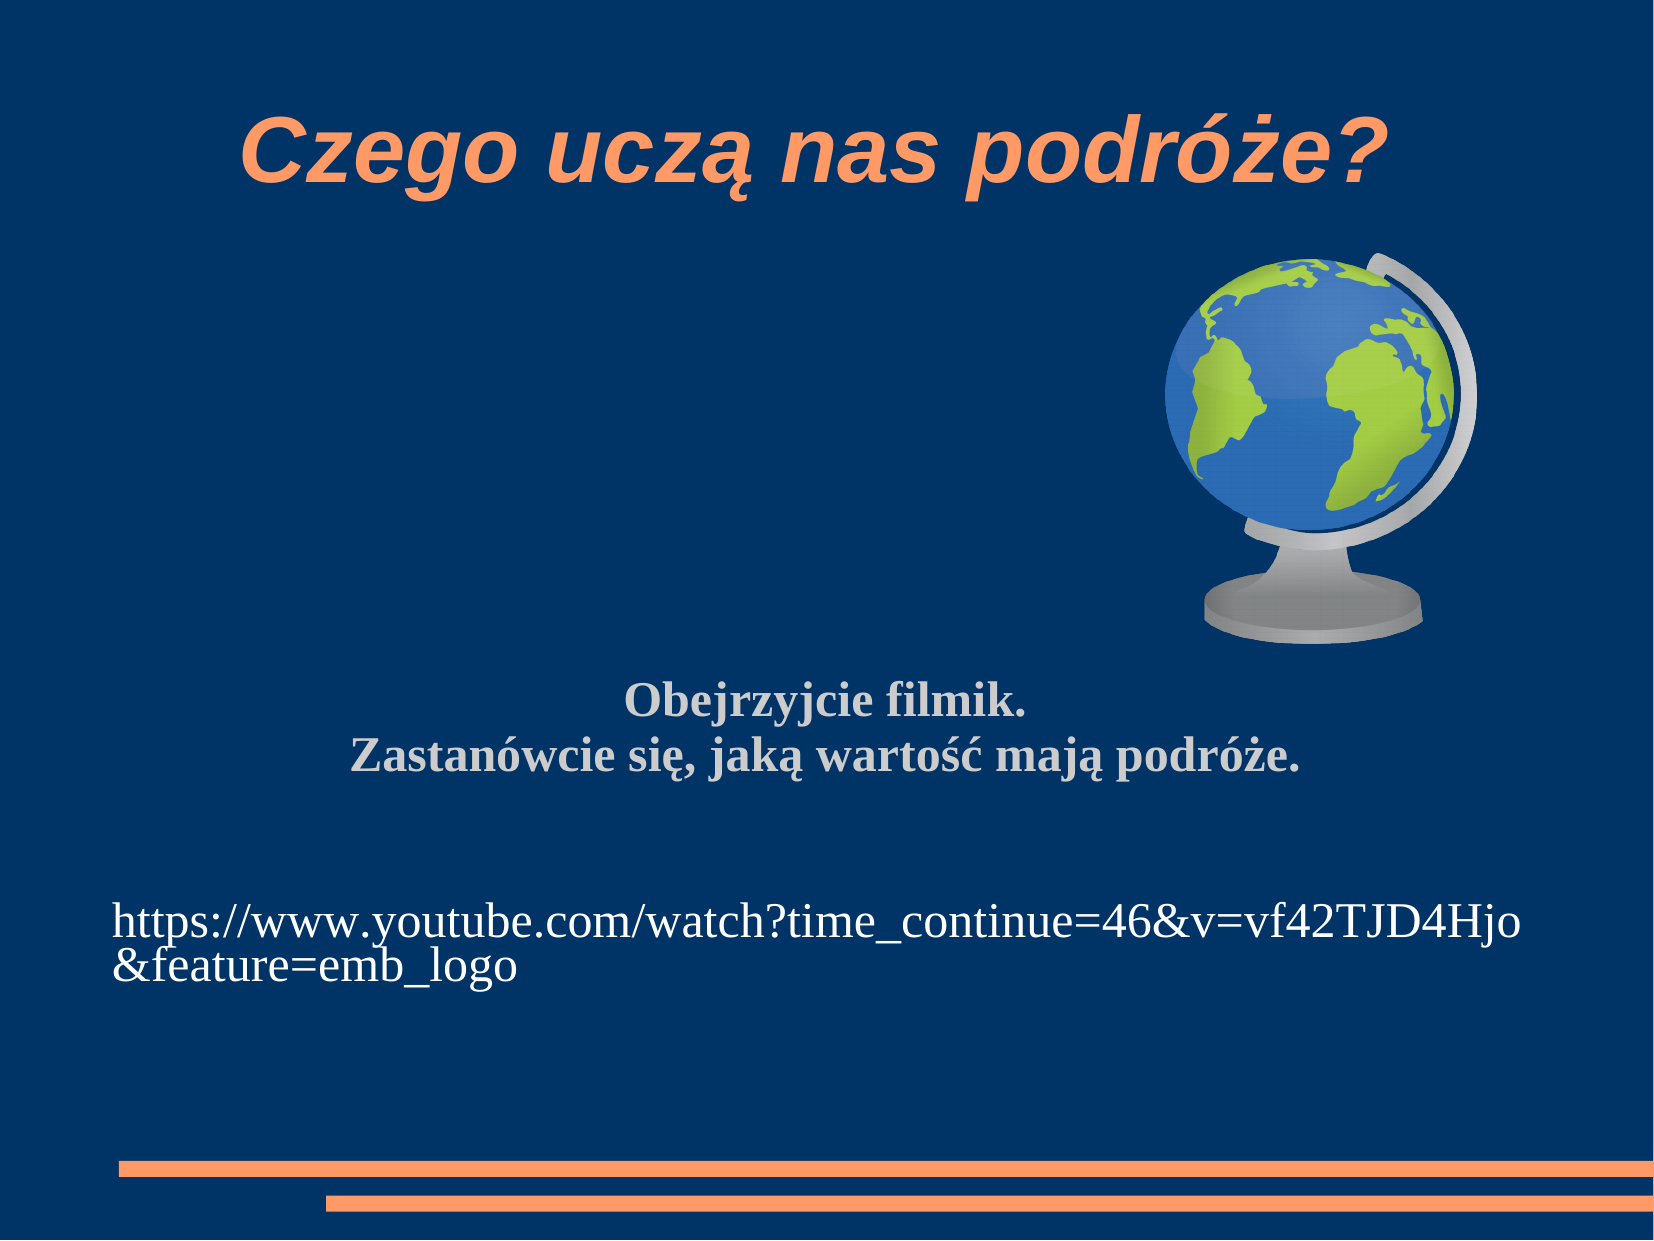

# Czego uczą nas podróże?
Obejrzyjcie filmik.
Zastanówcie się, jaką wartość mają podróże.
https://www.youtube.com/watch?time_continue=46&v=vf42TJD4Hjo&feature=emb_logo